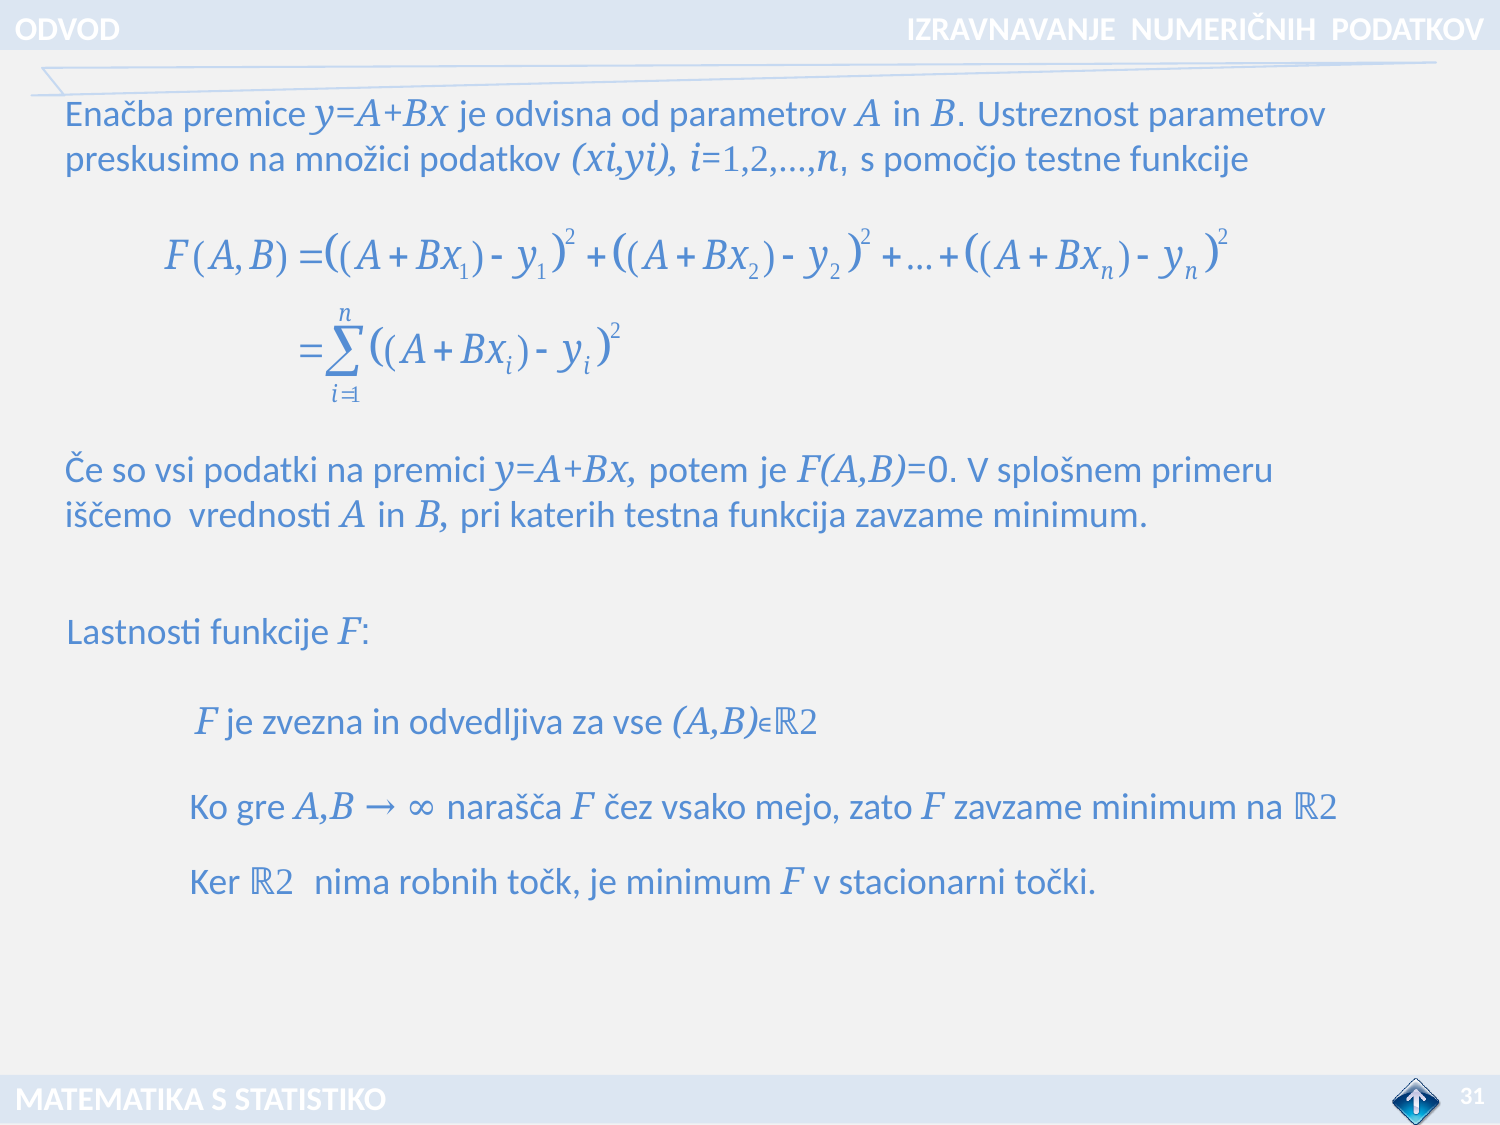

ODVOD
IZRAVNAVANJE NUMERIČNIH PODATKOV
Enačba premice y=A+Bx je odvisna od parametrov A in B. Ustreznost parametrov preskusimo na množici podatkov (xi,yi), i=1,2,...,n, s pomočjo testne funkcije
Če so vsi podatki na premici y=A+Bx, potem je F(A,B)=0. V splošnem primeru iščemo vrednosti A in B, pri katerih testna funkcija zavzame minimum.
Lastnosti funkcije F:
F je zvezna in odvedljiva za vse (A,B)∊ℝ2
Ko gre A,B → ∞ narašča F čez vsako mejo, zato F zavzame minimum na ℝ2
Ker ℝ2 nima robnih točk, je minimum F v stacionarni točki.
MATEMATIKA S STATISTIKO